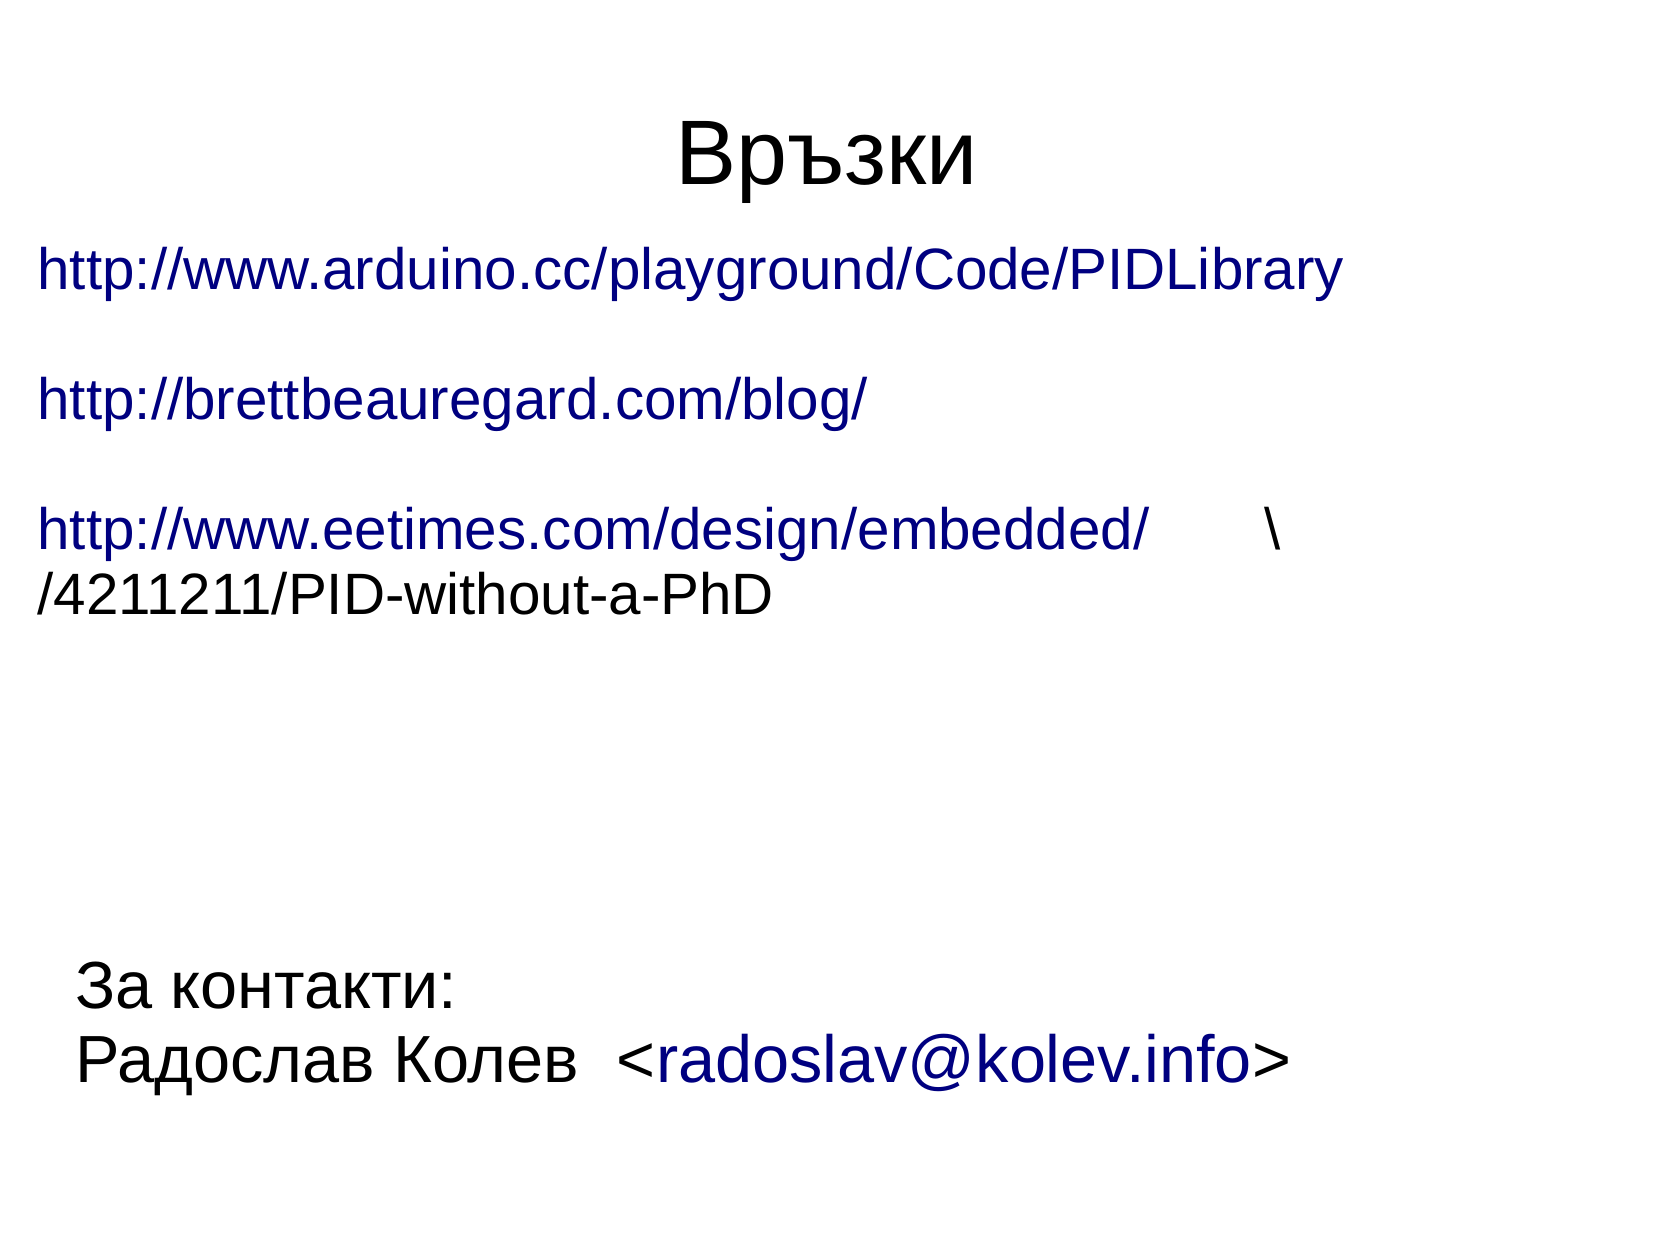

# Връзки
http://www.arduino.cc/playground/Code/PIDLibrary
http://brettbeauregard.com/blog/
http://www.eetimes.com/design/embedded/ \
/4211211/PID-without-a-PhD
За контакти:
Радослав Колев <radoslav@kolev.info>